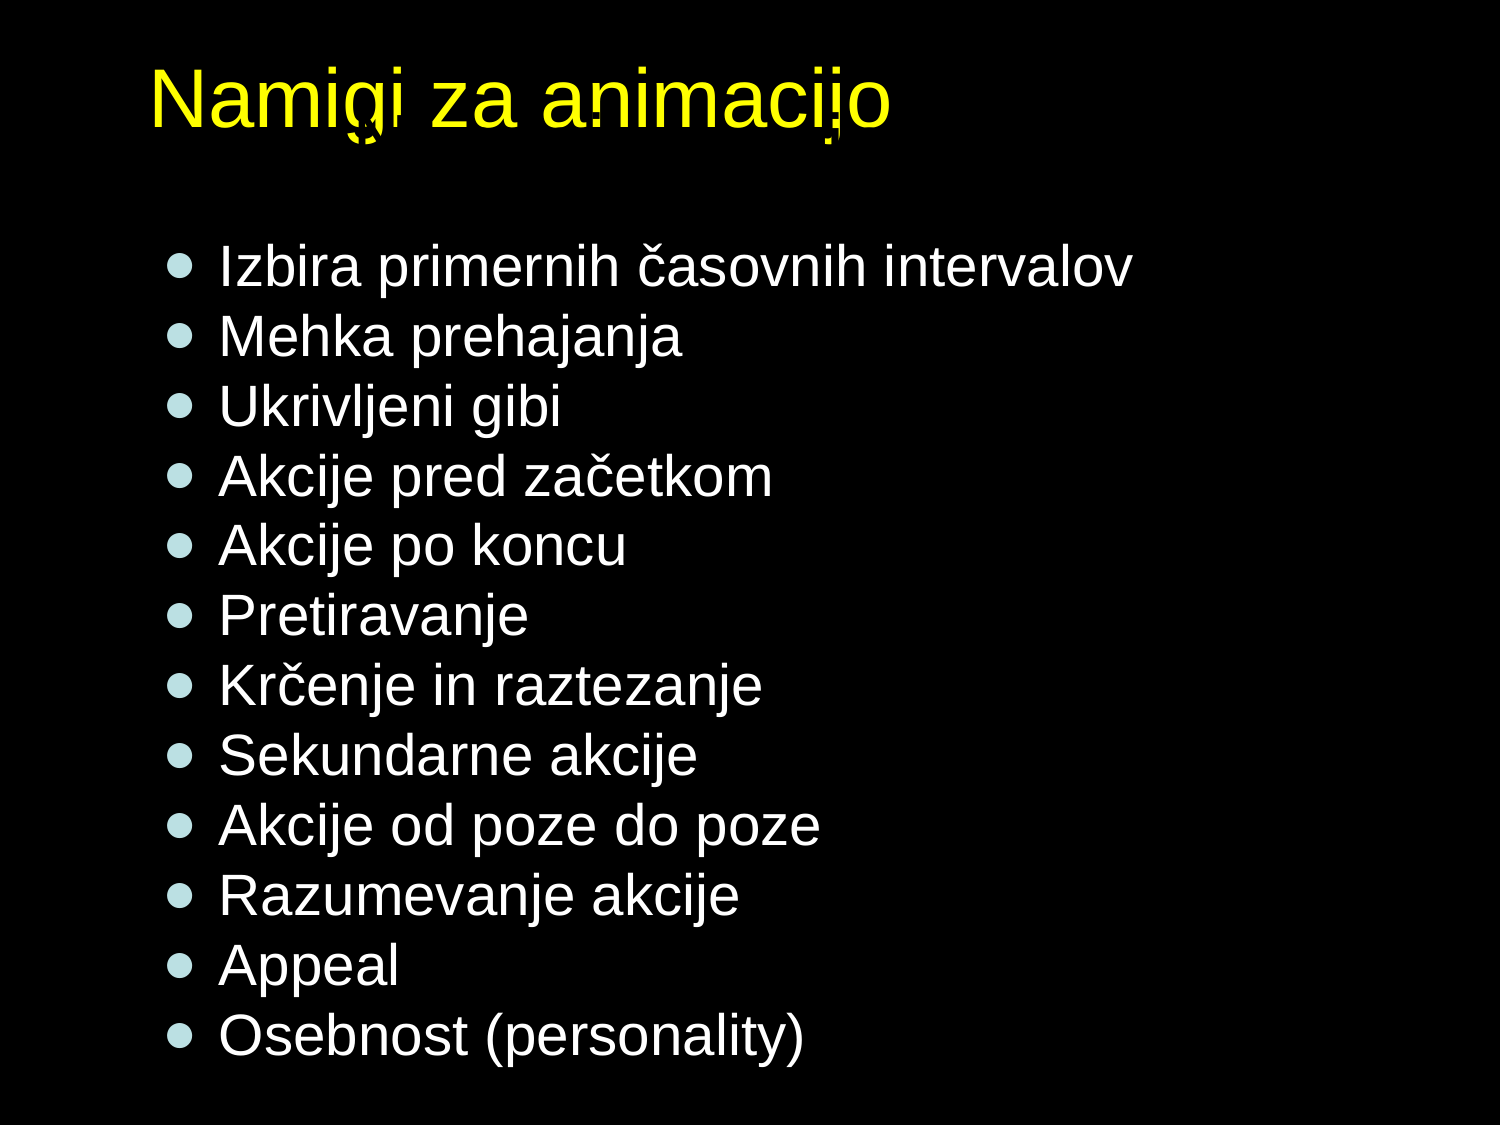

Namigi za animacijo
# Namigi za animacijo 2
Izbira primernih časovnih intervalov
Mehka prehajanja
Ukrivljeni gibi
Akcije pred začetkom
Akcije po koncu
Pretiravanje
Krčenje in raztezanje
Sekundarne akcije
Akcije od poze do poze
Razumevanje akcije
Appeal
Osebnost (personality)